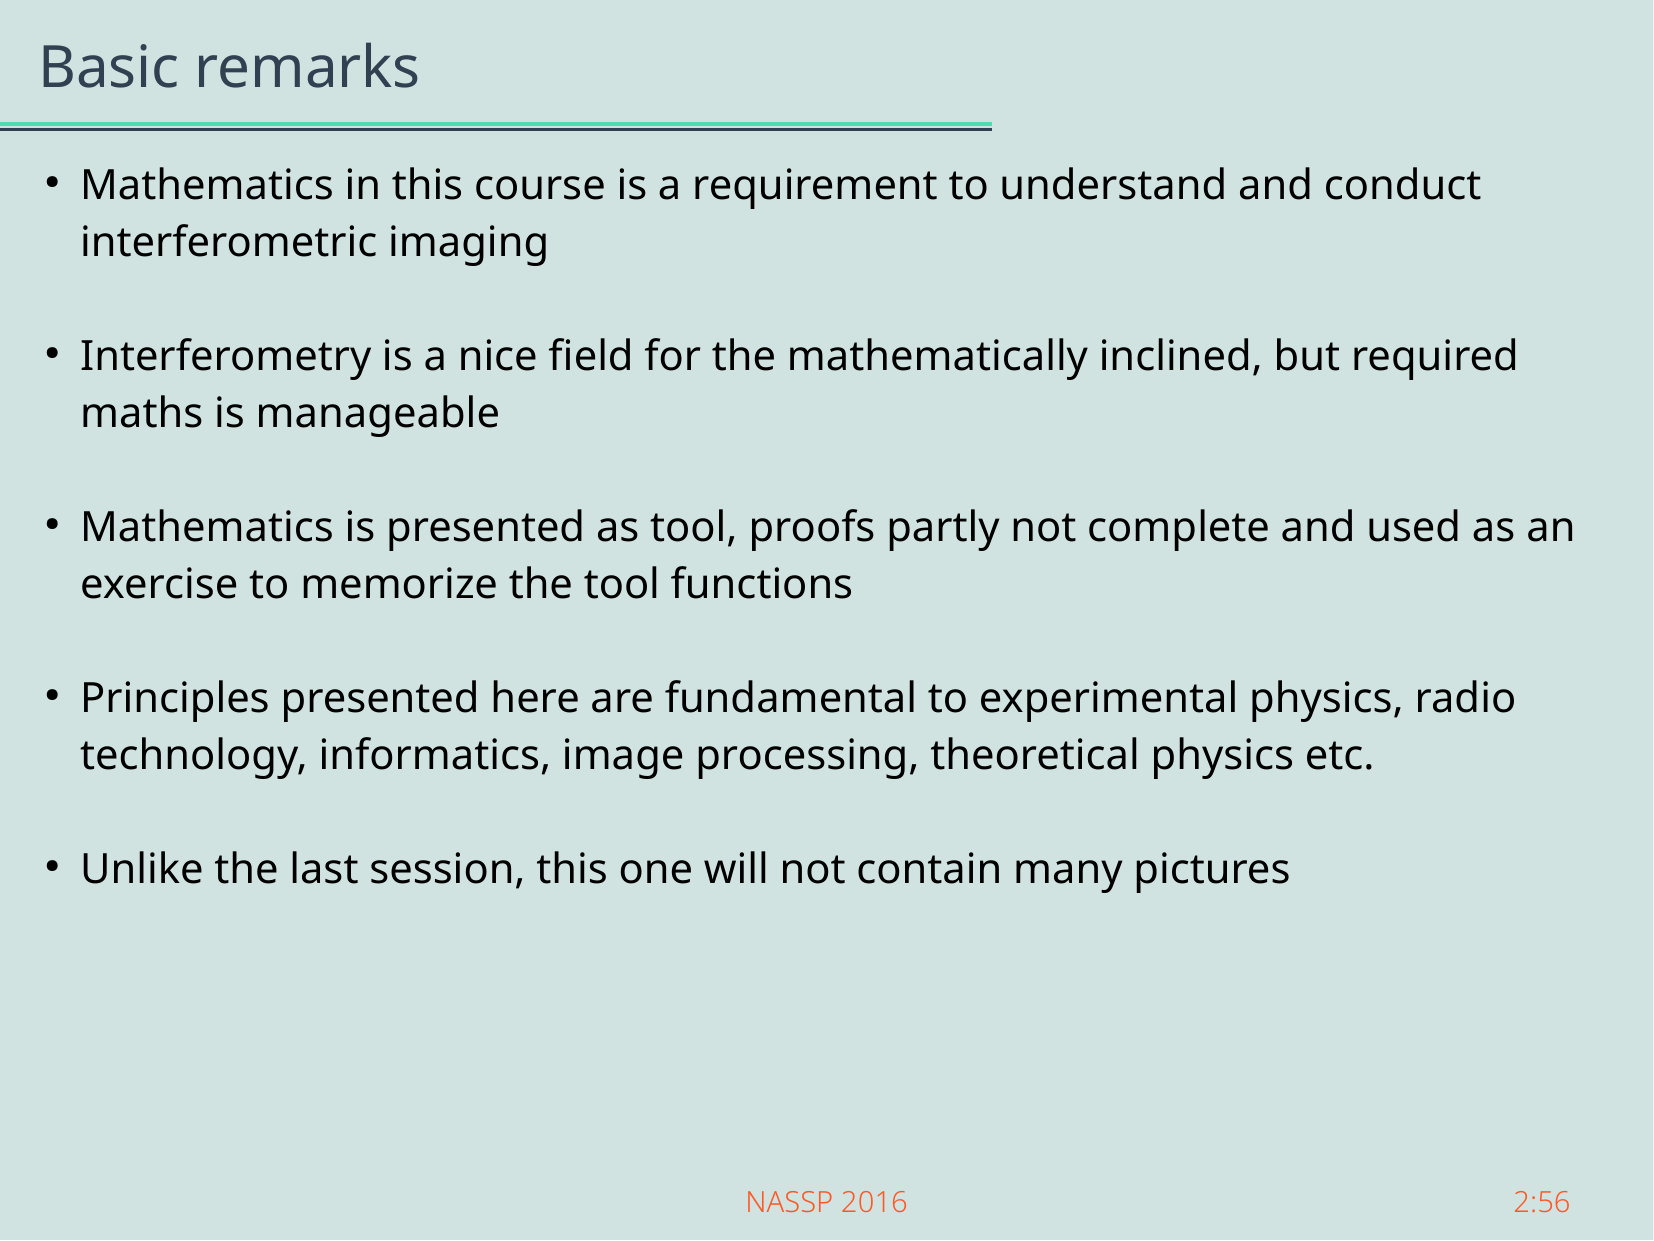

Basic remarks
Mathematics in this course is a requirement to understand and conduct interferometric imaging
Interferometry is a nice field for the mathematically inclined, but required maths is manageable
Mathematics is presented as tool, proofs partly not complete and used as an exercise to memorize the tool functions
Principles presented here are fundamental to experimental physics, radio technology, informatics, image processing, theoretical physics etc.
Unlike the last session, this one will not contain many pictures
NASSP 2016
2